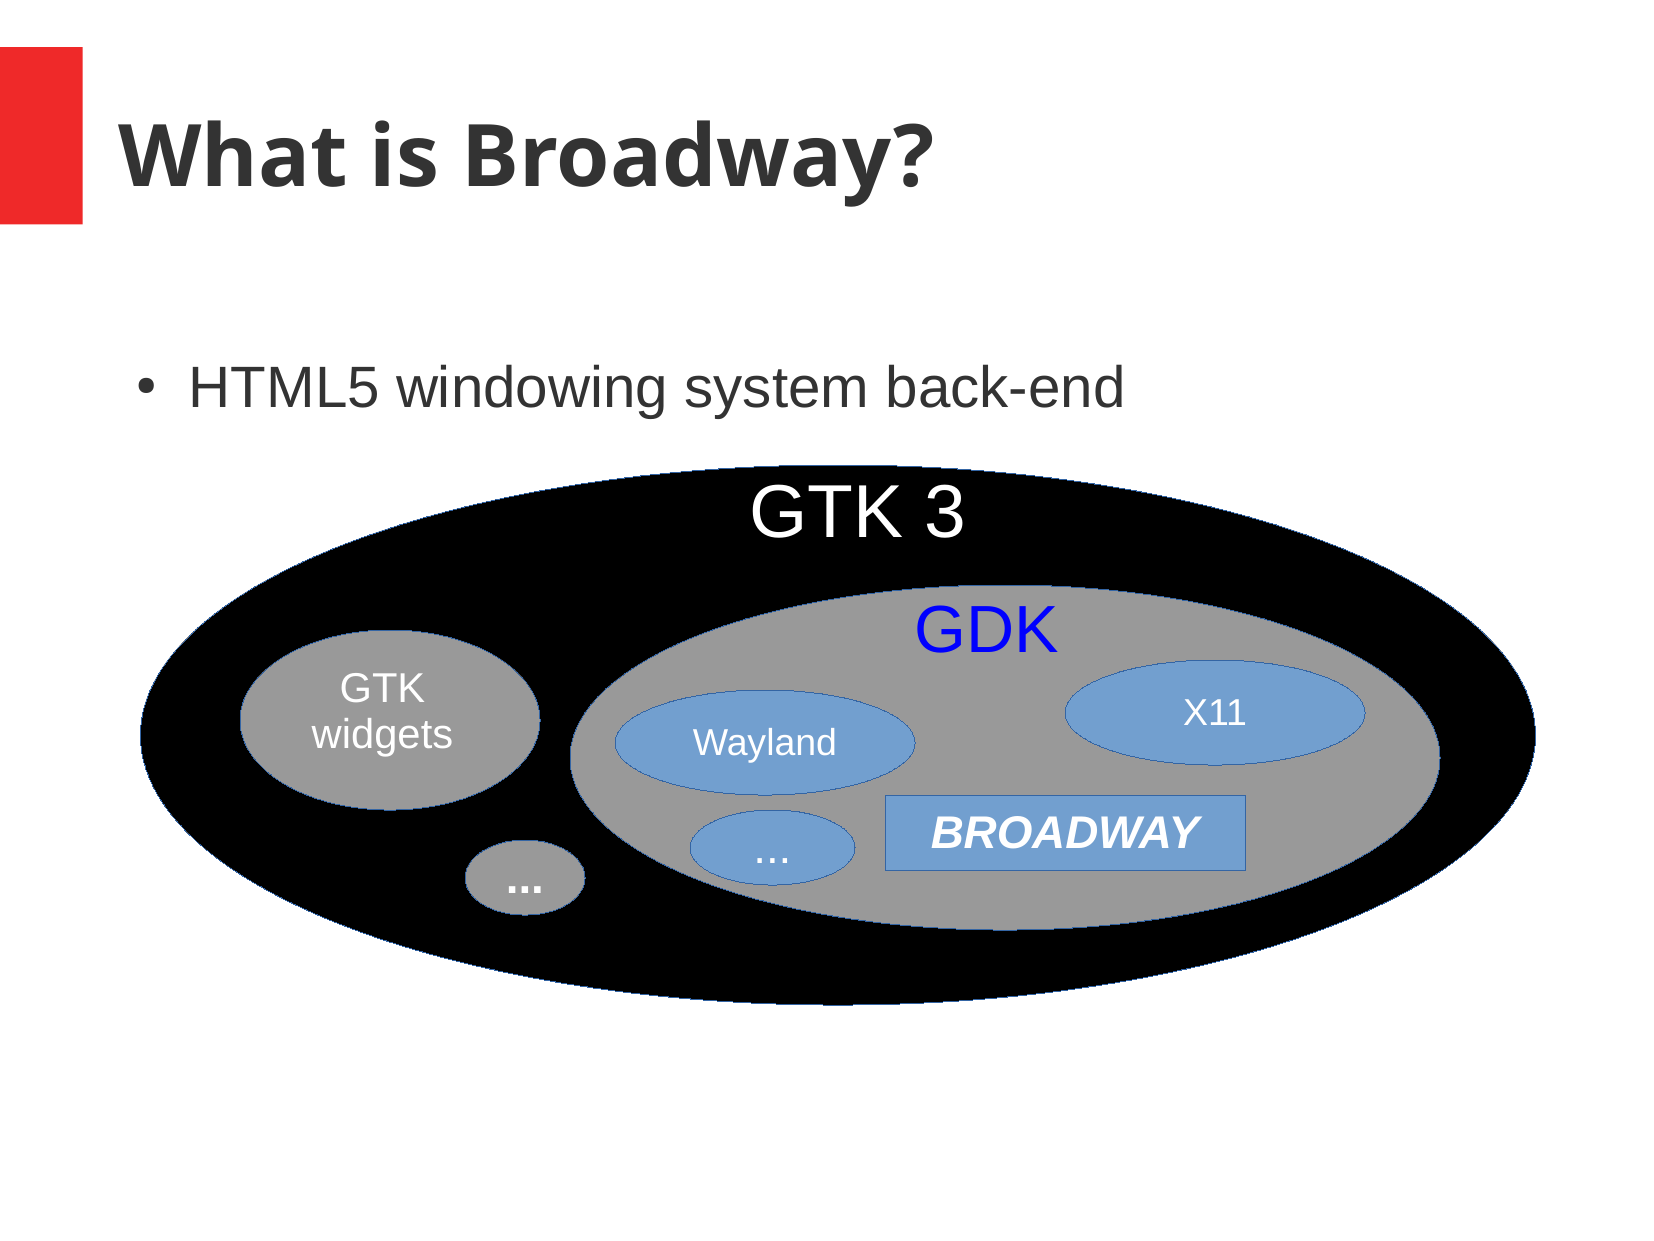

# What is Broadway?
HTML5 windowing system back-end
GTK 3
GDK
GTK widgets
X11
Wayland
BROADWAY
...
...